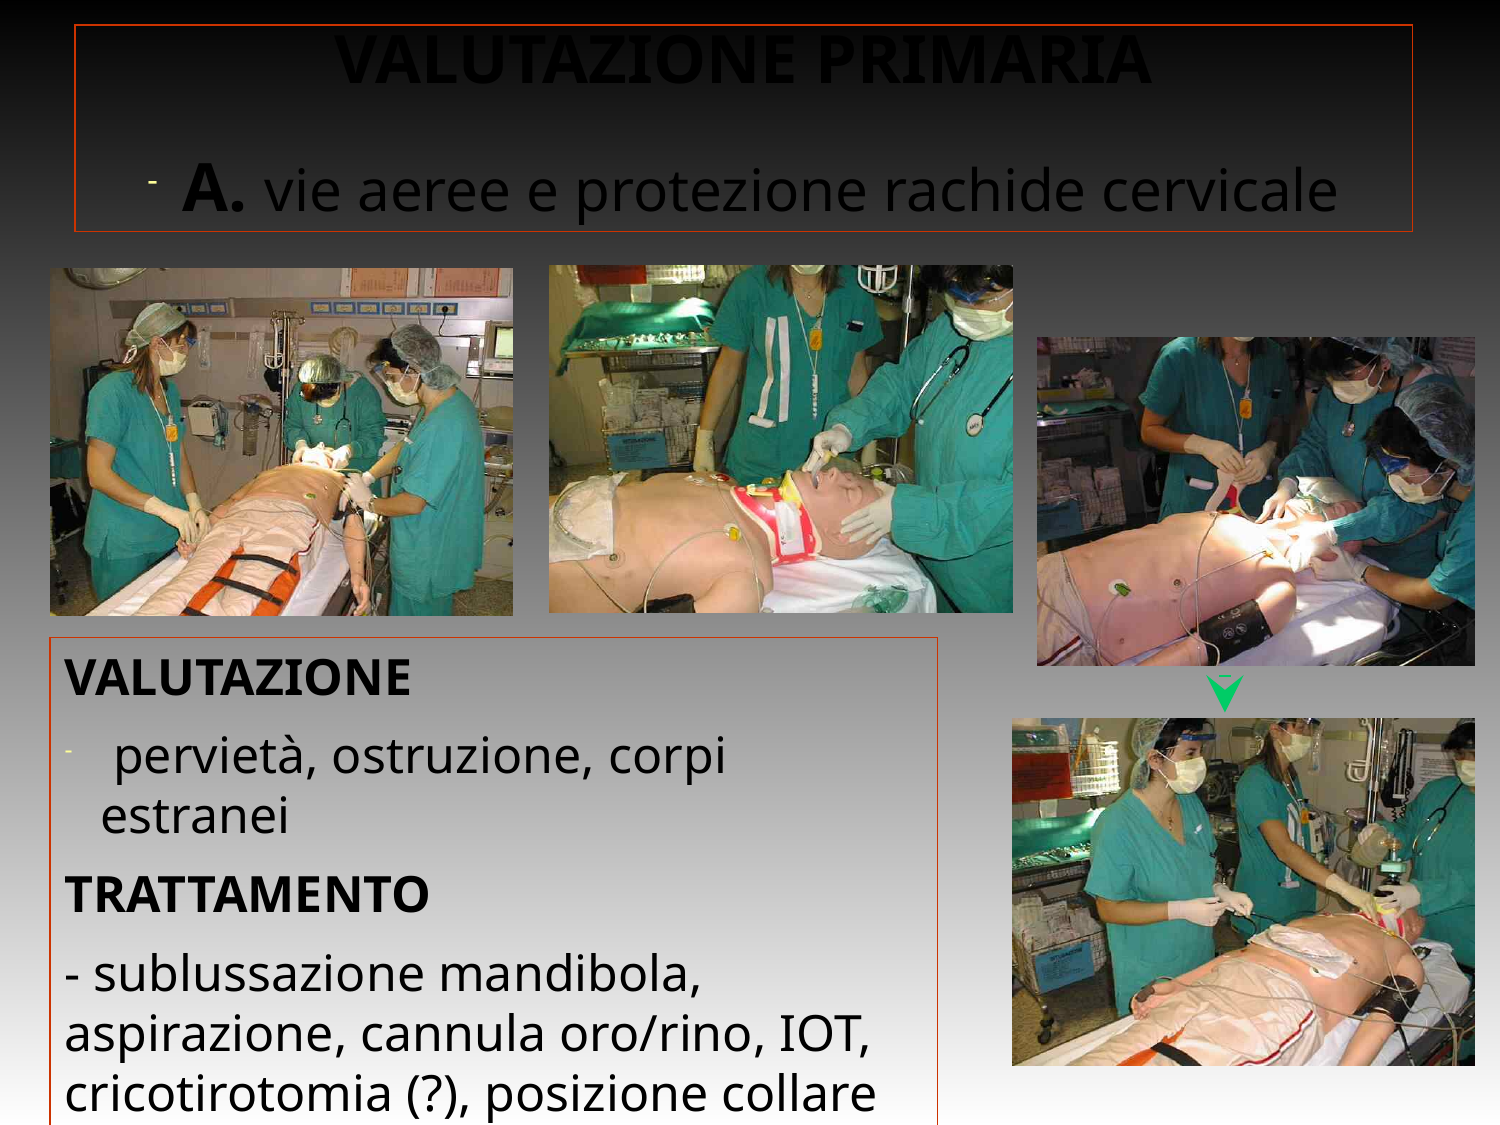

VALUTAZIONE PRIMARIA
A. vie aeree e protezione rachide cervicale
VALUTAZIONE
 pervietà, ostruzione, corpi estranei
TRATTAMENTO
- sublussazione mandibola, aspirazione, cannula oro/rino, IOT, cricotirotomia (?), posizione collare